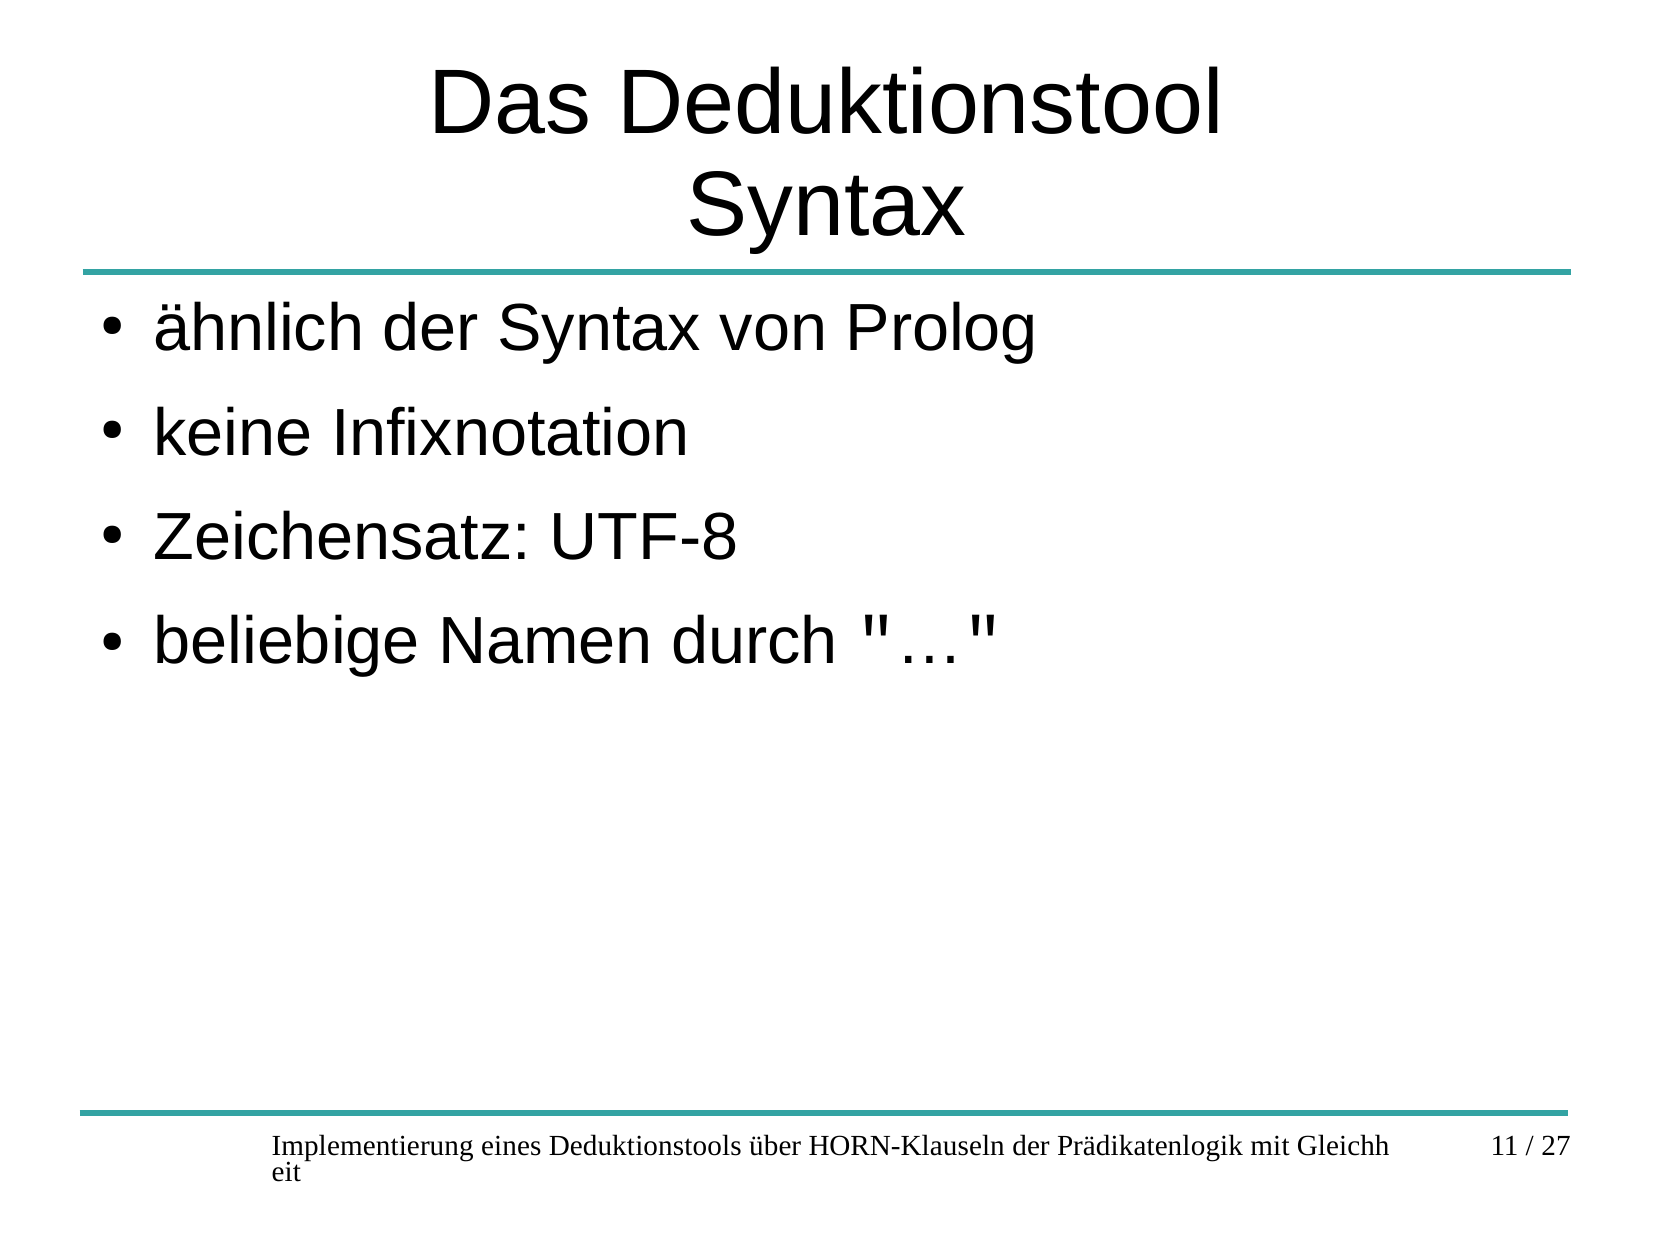

# Das Deduktionstool Syntax
ähnlich der Syntax von Prolog
keine Infixnotation
Zeichensatz: UTF-8
beliebige Namen durch "…"
Implementierung eines Deduktionstools über HORN-Klauseln der Prädikatenlogik mit Gleichheit
11